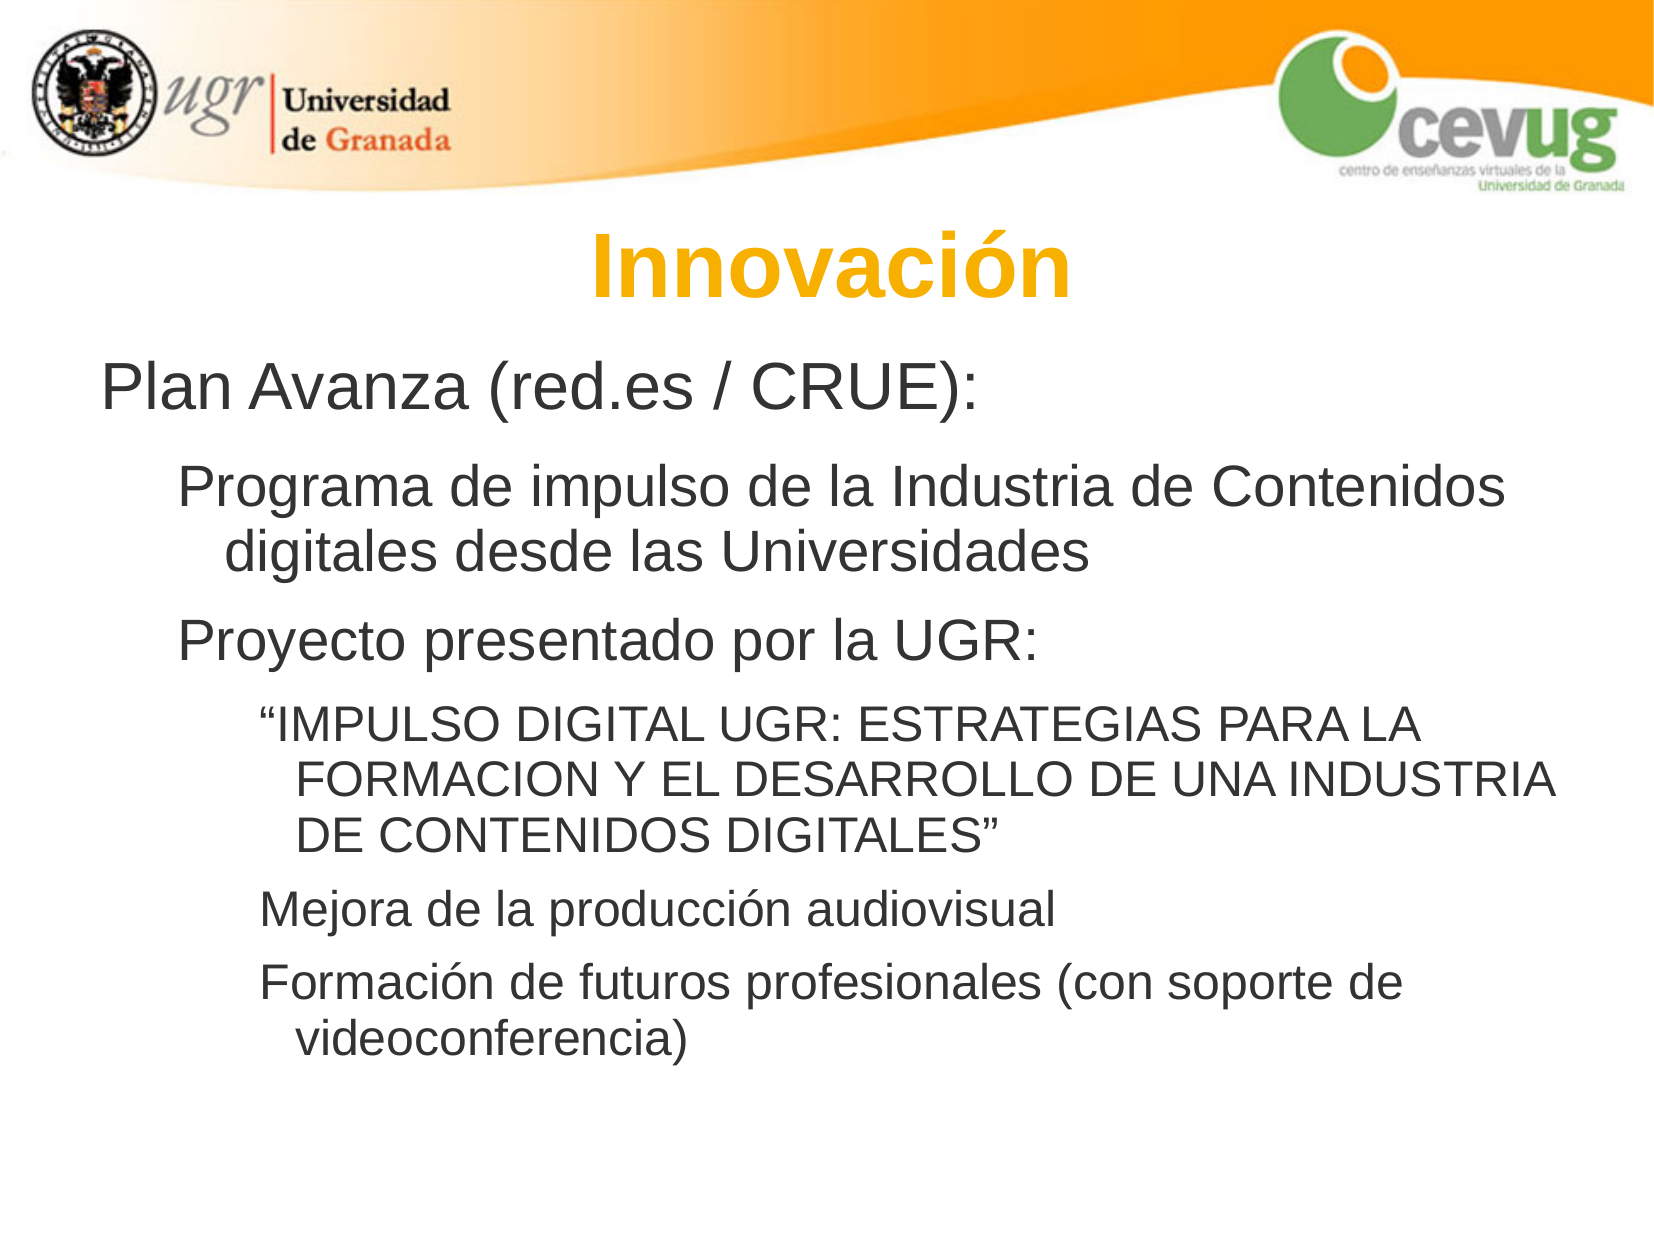

# Innovación
Plan Avanza (red.es / CRUE):
Programa de impulso de la Industria de Contenidos digitales desde las Universidades
Proyecto presentado por la UGR:
“IMPULSO DIGITAL UGR: ESTRATEGIAS PARA LA FORMACION Y EL DESARROLLO DE UNA INDUSTRIA DE CONTENIDOS DIGITALES”
Mejora de la producción audiovisual
Formación de futuros profesionales (con soporte de videoconferencia)